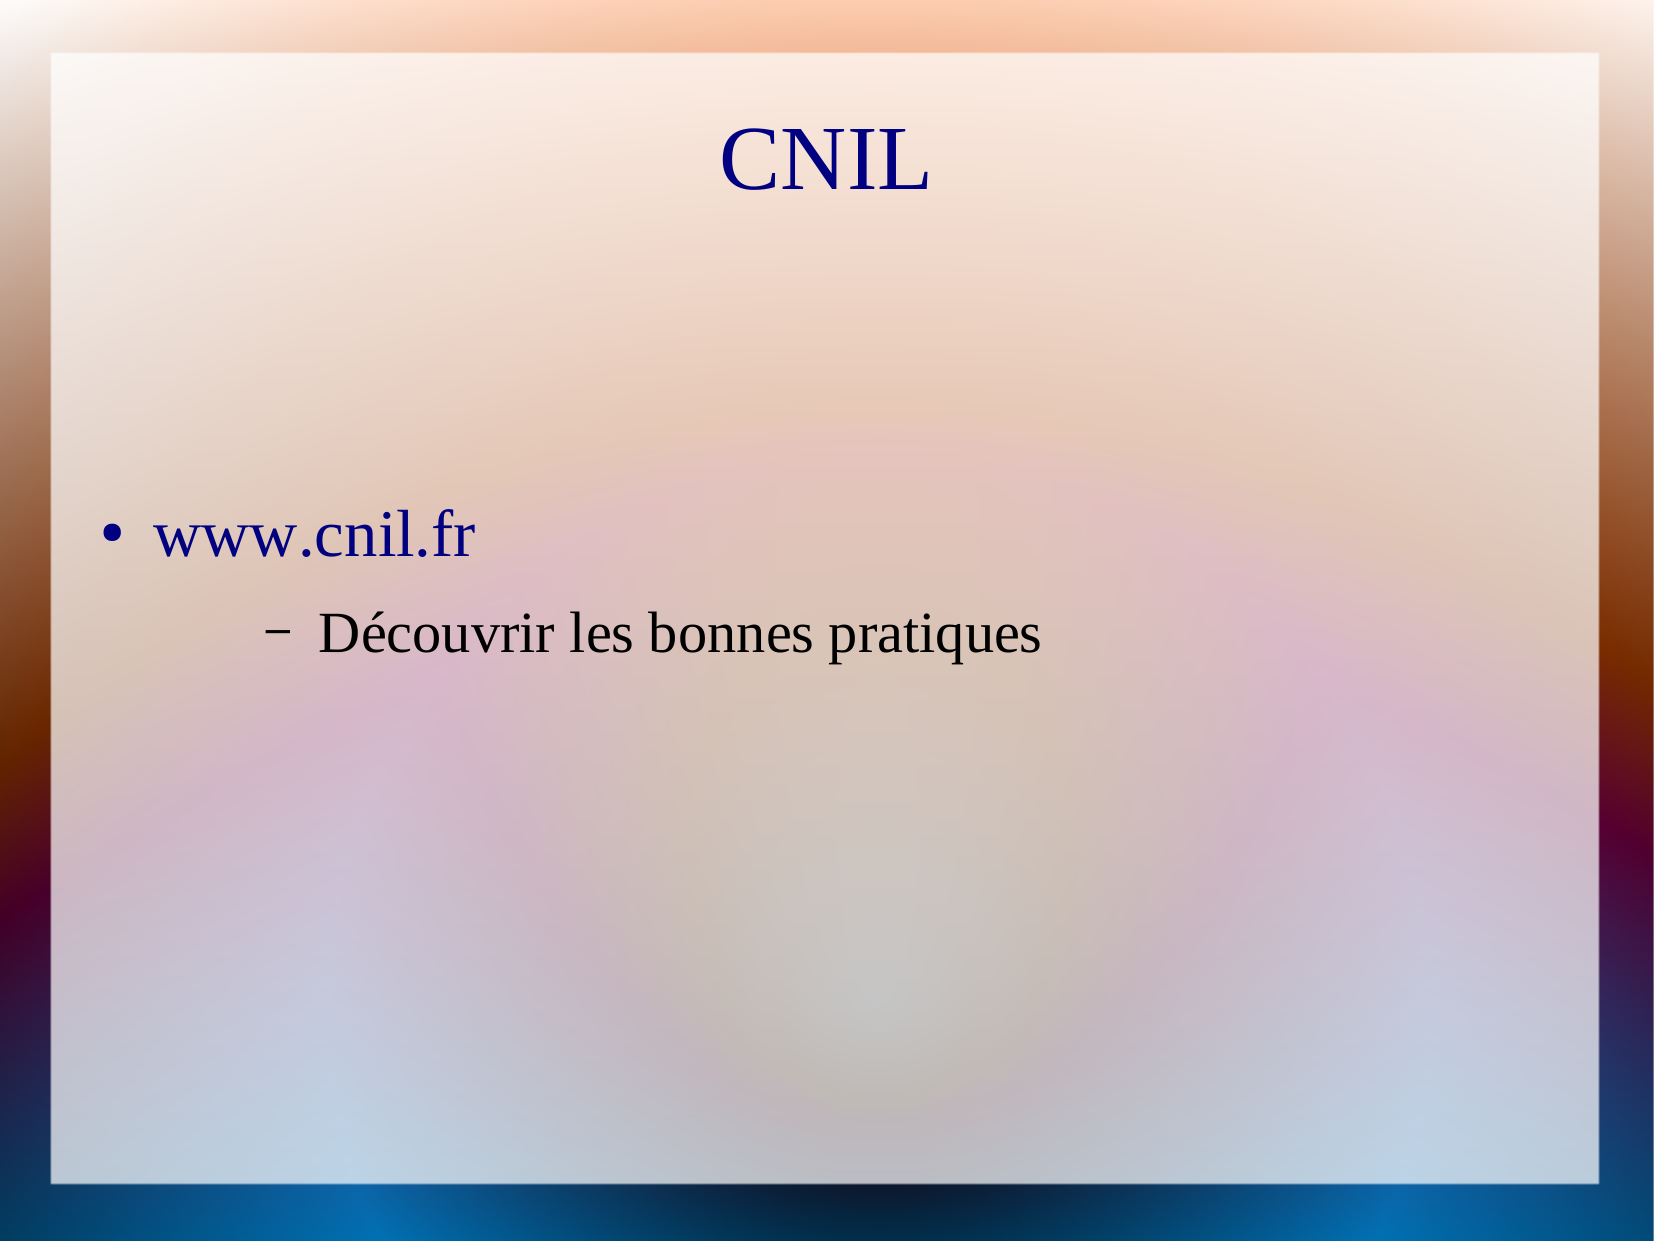

# CNIL
www.cnil.fr
Découvrir les bonnes pratiques